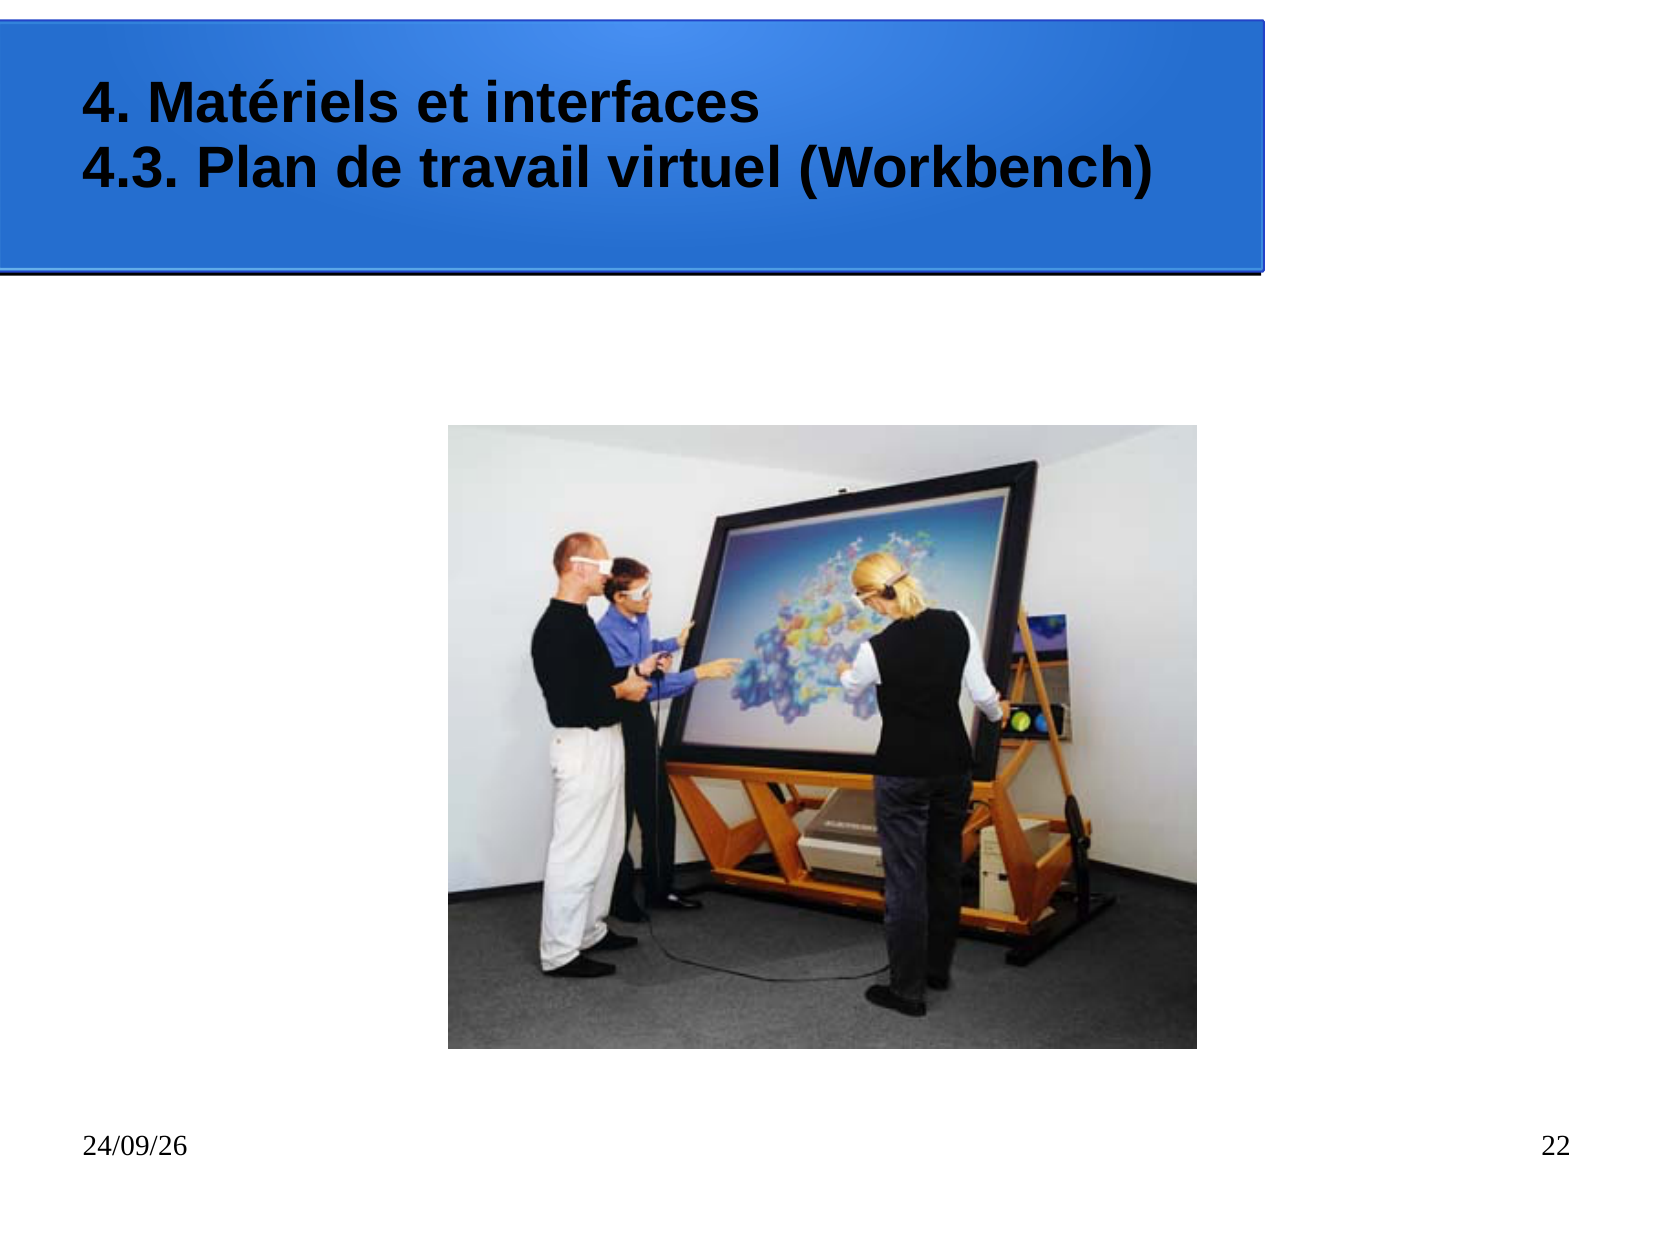

# 4. Matériels et interfaces 4.3. Plan de travail virtuel (Workbench)
22